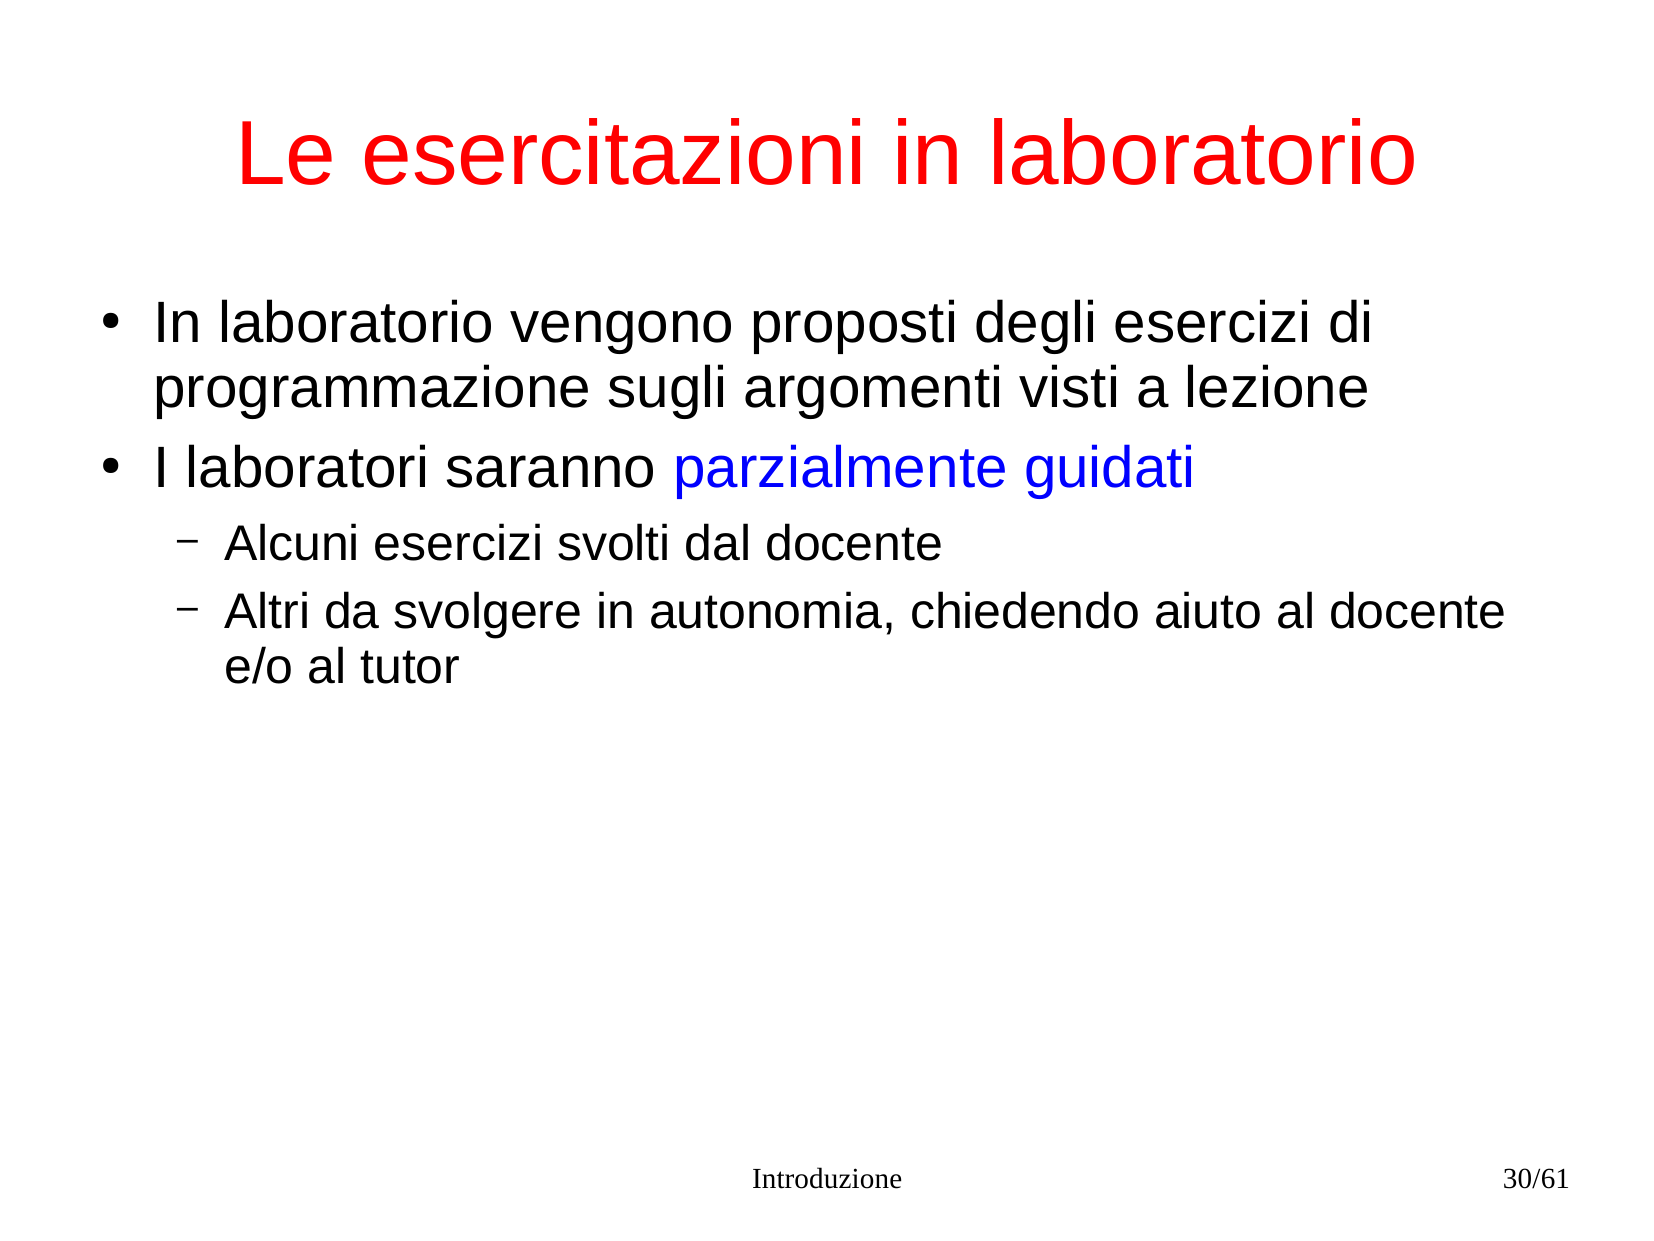

# Le esercitazioni in laboratorio
In laboratorio vengono proposti degli esercizi di programmazione sugli argomenti visti a lezione
I laboratori saranno parzialmente guidati
Alcuni esercizi svolti dal docente
Altri da svolgere in autonomia, chiedendo aiuto al docente e/o al tutor
Introduzione
30